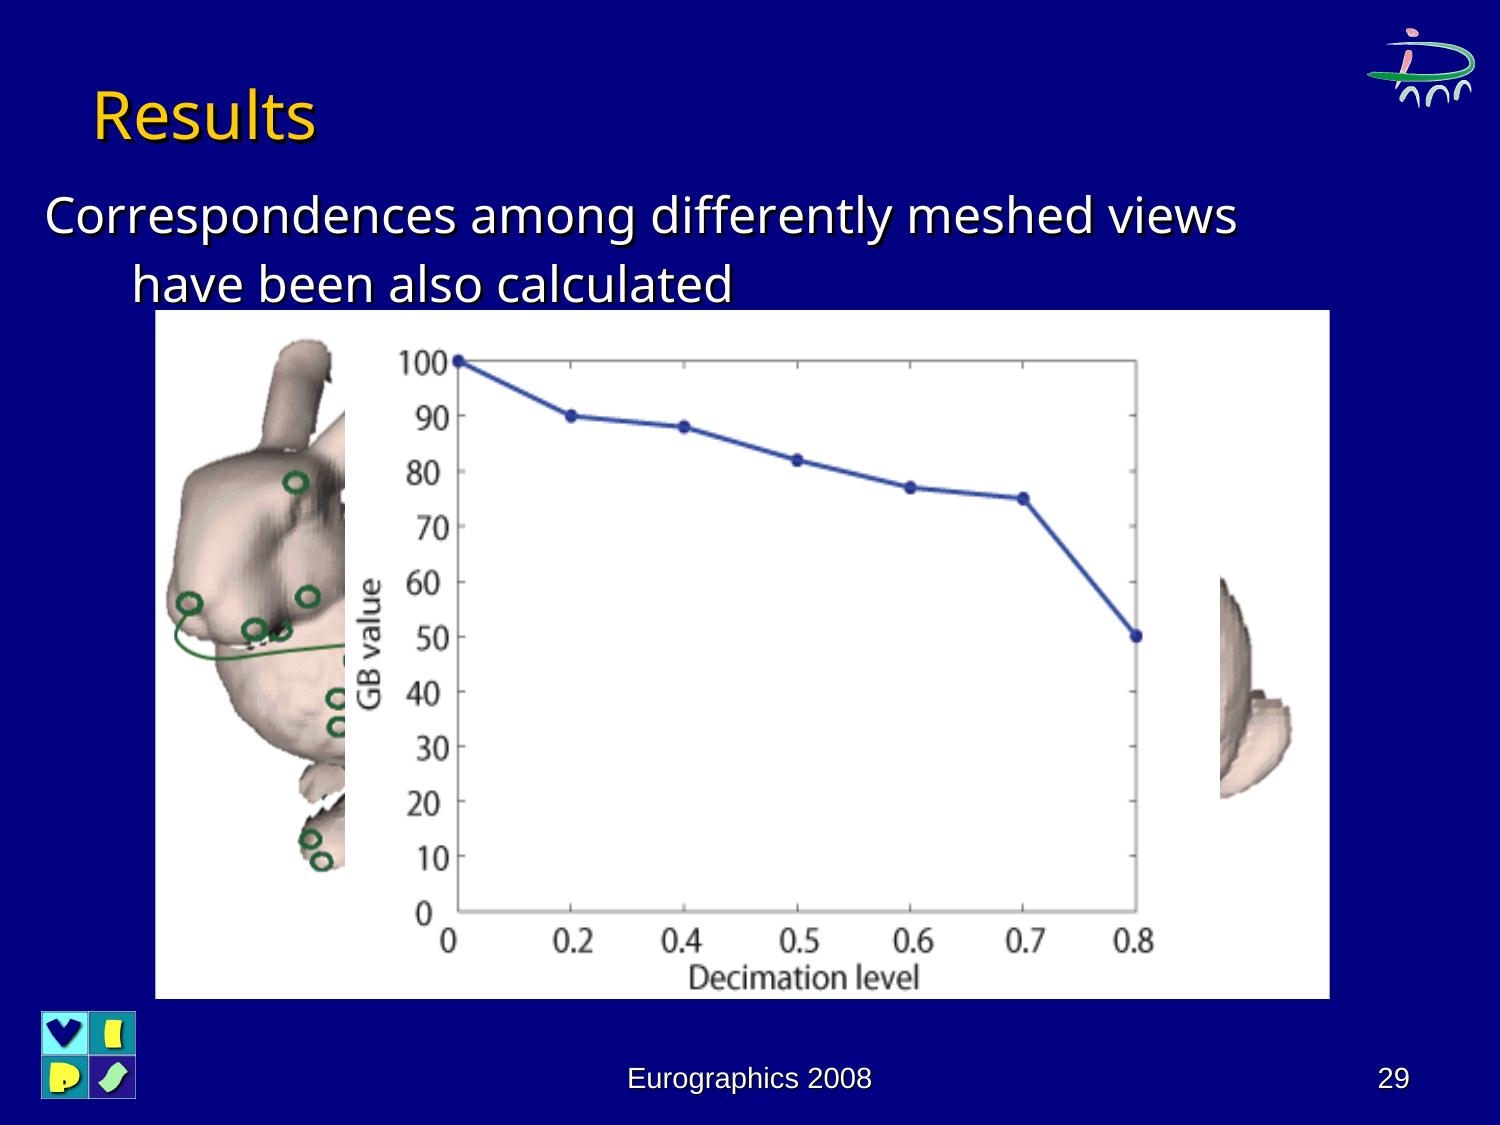

# Results
Correspondences among differently meshed views have been also calculated
Eurographics 2008
29